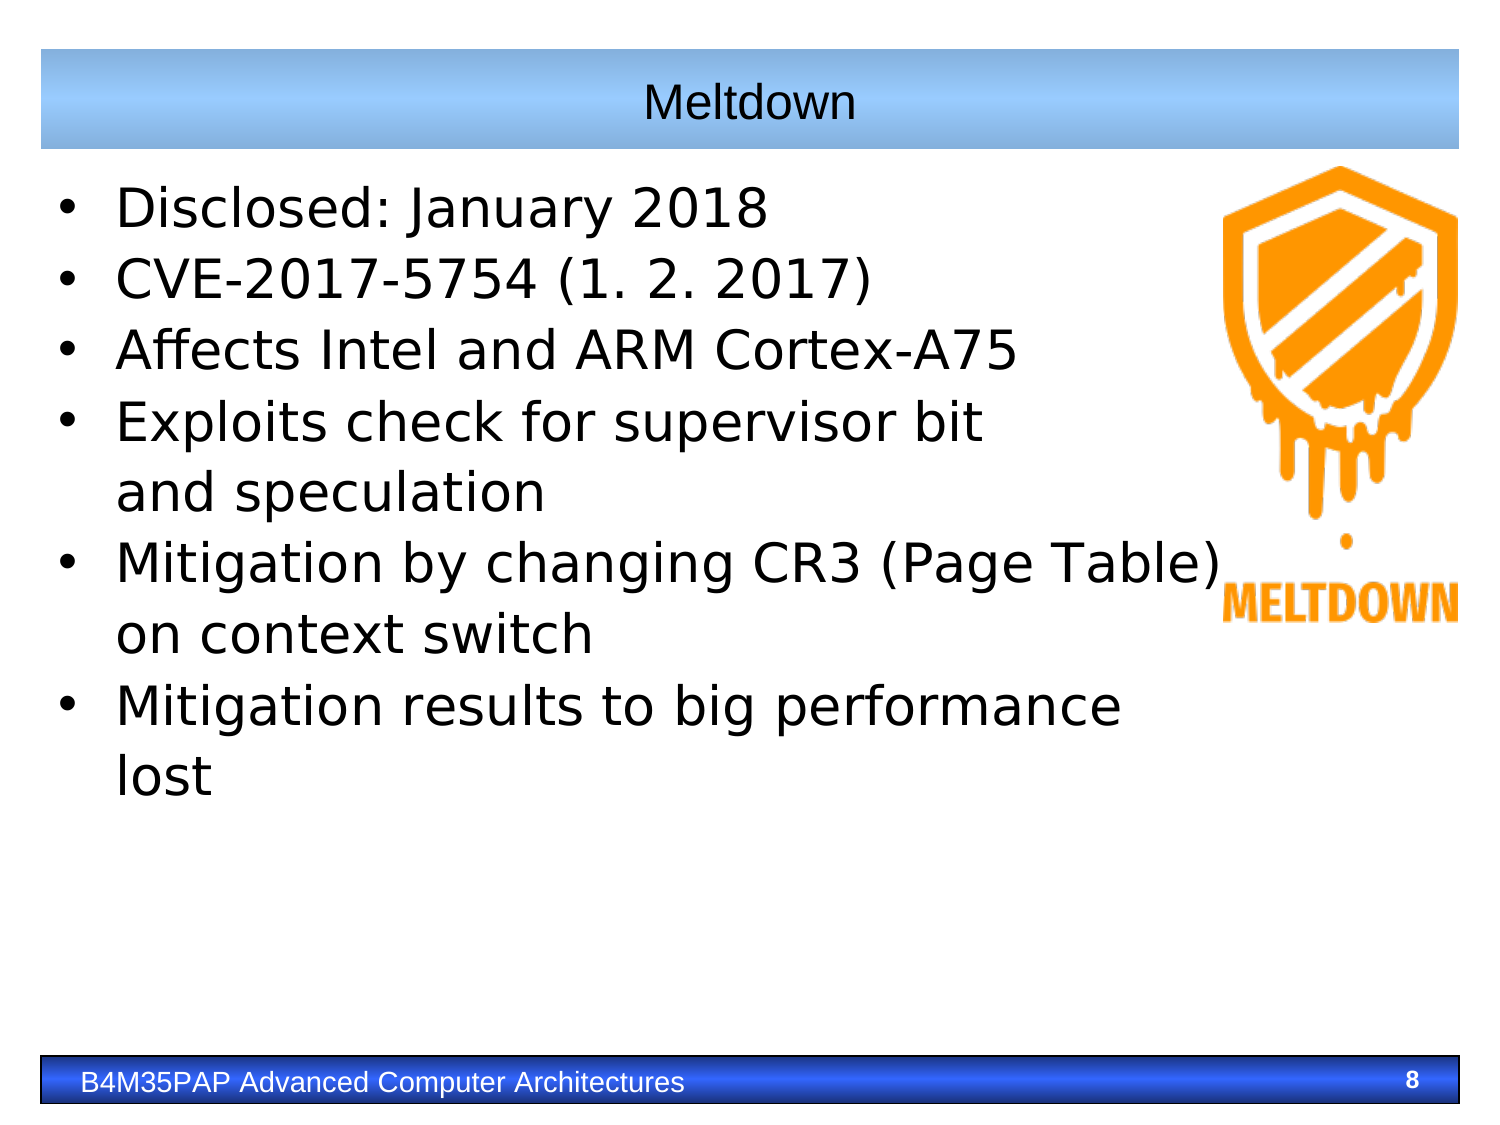

# Meltdown
Disclosed: January 2018
CVE-2017-5754 (1. 2. 2017)
Affects Intel and ARM Cortex-A75
Exploits check for supervisor bit
and speculation
Mitigation by changing CR3 (Page Table)
on context switch
Mitigation results to big performance
lost